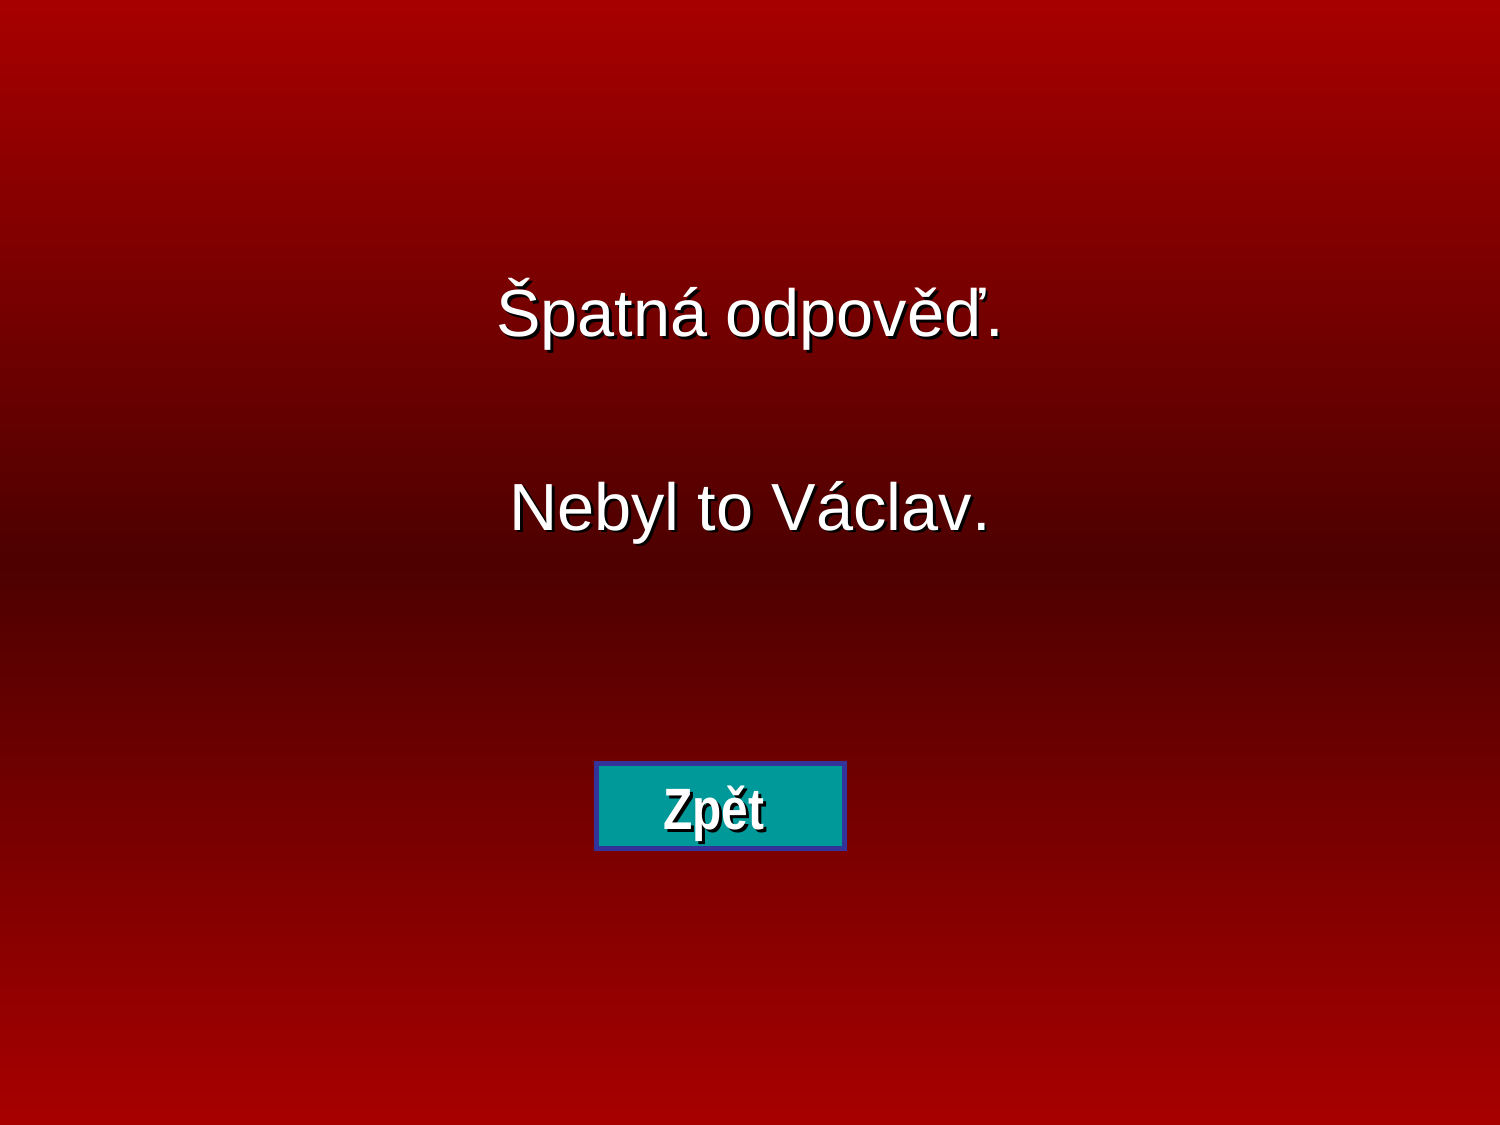

#
Špatná odpověď.
Nebyl to Václav.
Zpět